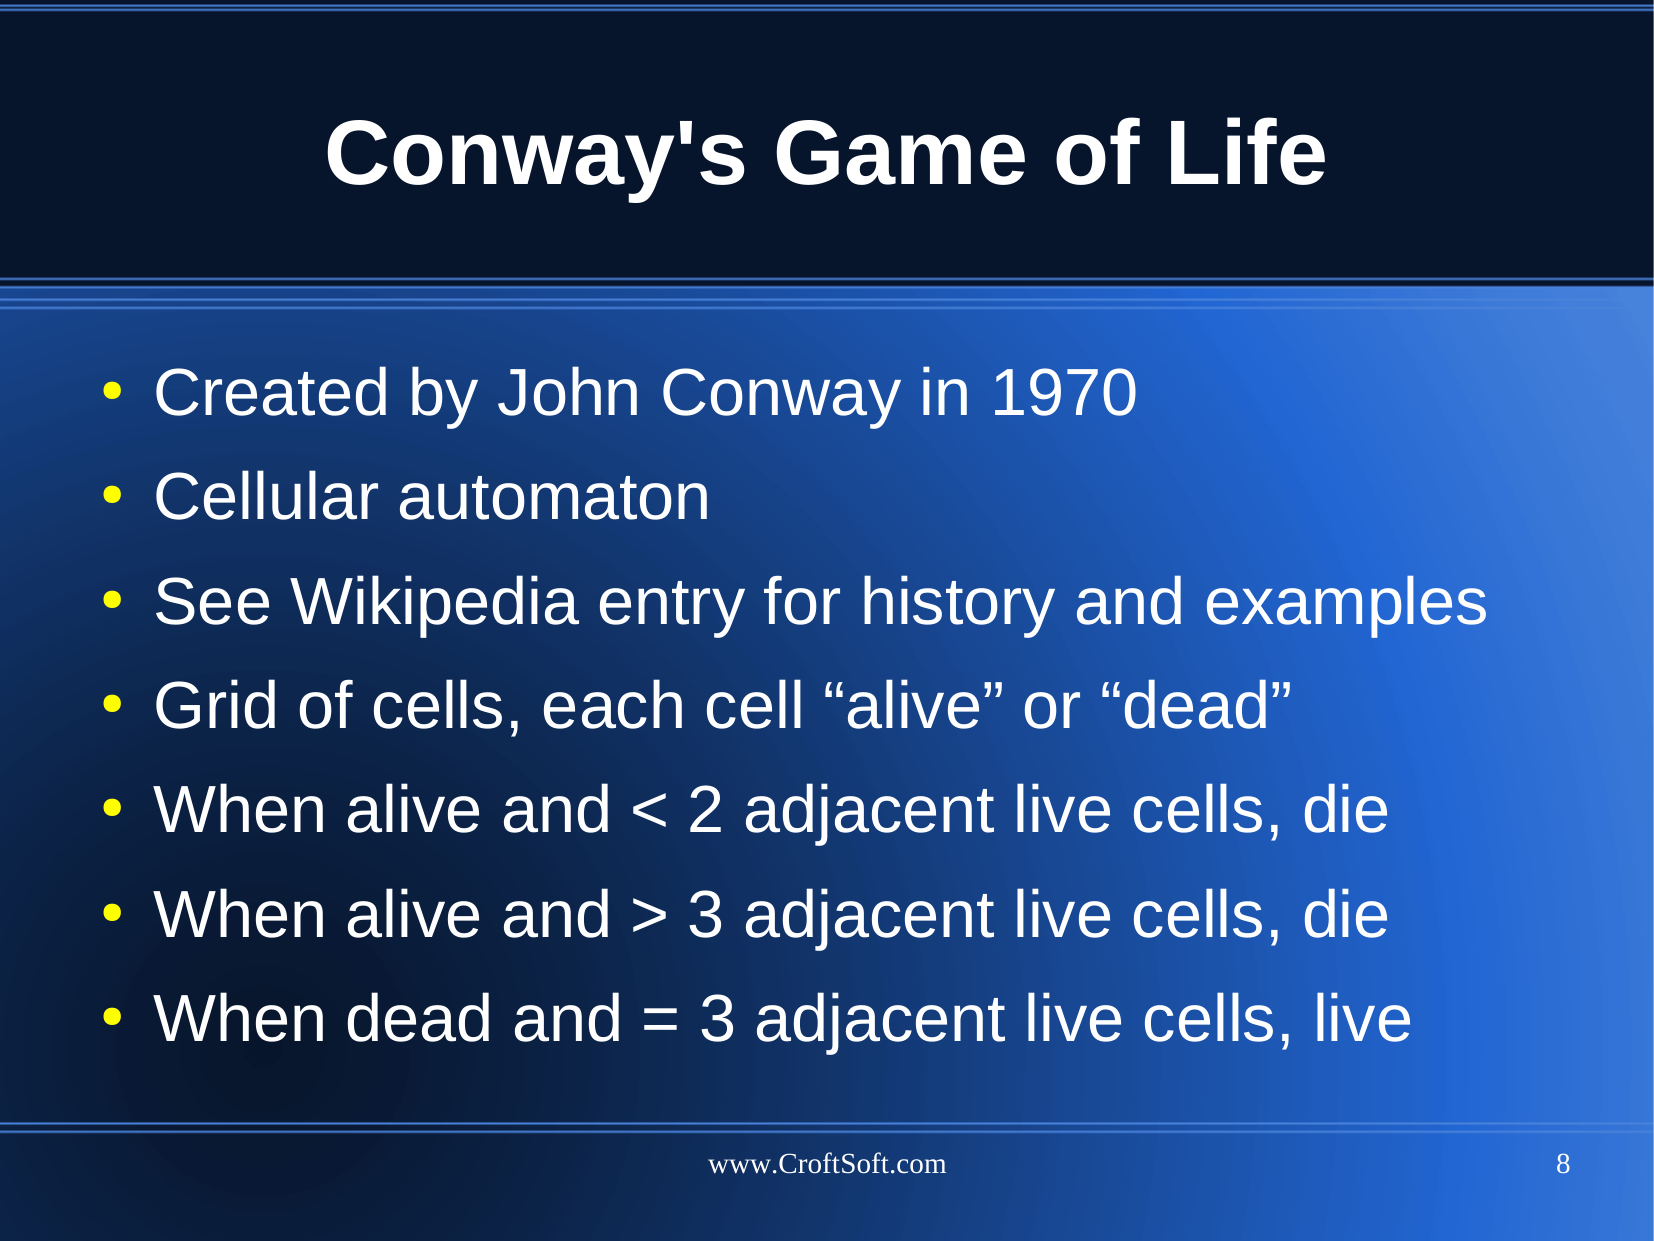

# Conway's Game of Life
Created by John Conway in 1970
Cellular automaton
See Wikipedia entry for history and examples
Grid of cells, each cell “alive” or “dead”
When alive and < 2 adjacent live cells, die
When alive and > 3 adjacent live cells, die
When dead and = 3 adjacent live cells, live
www.CroftSoft.com
8